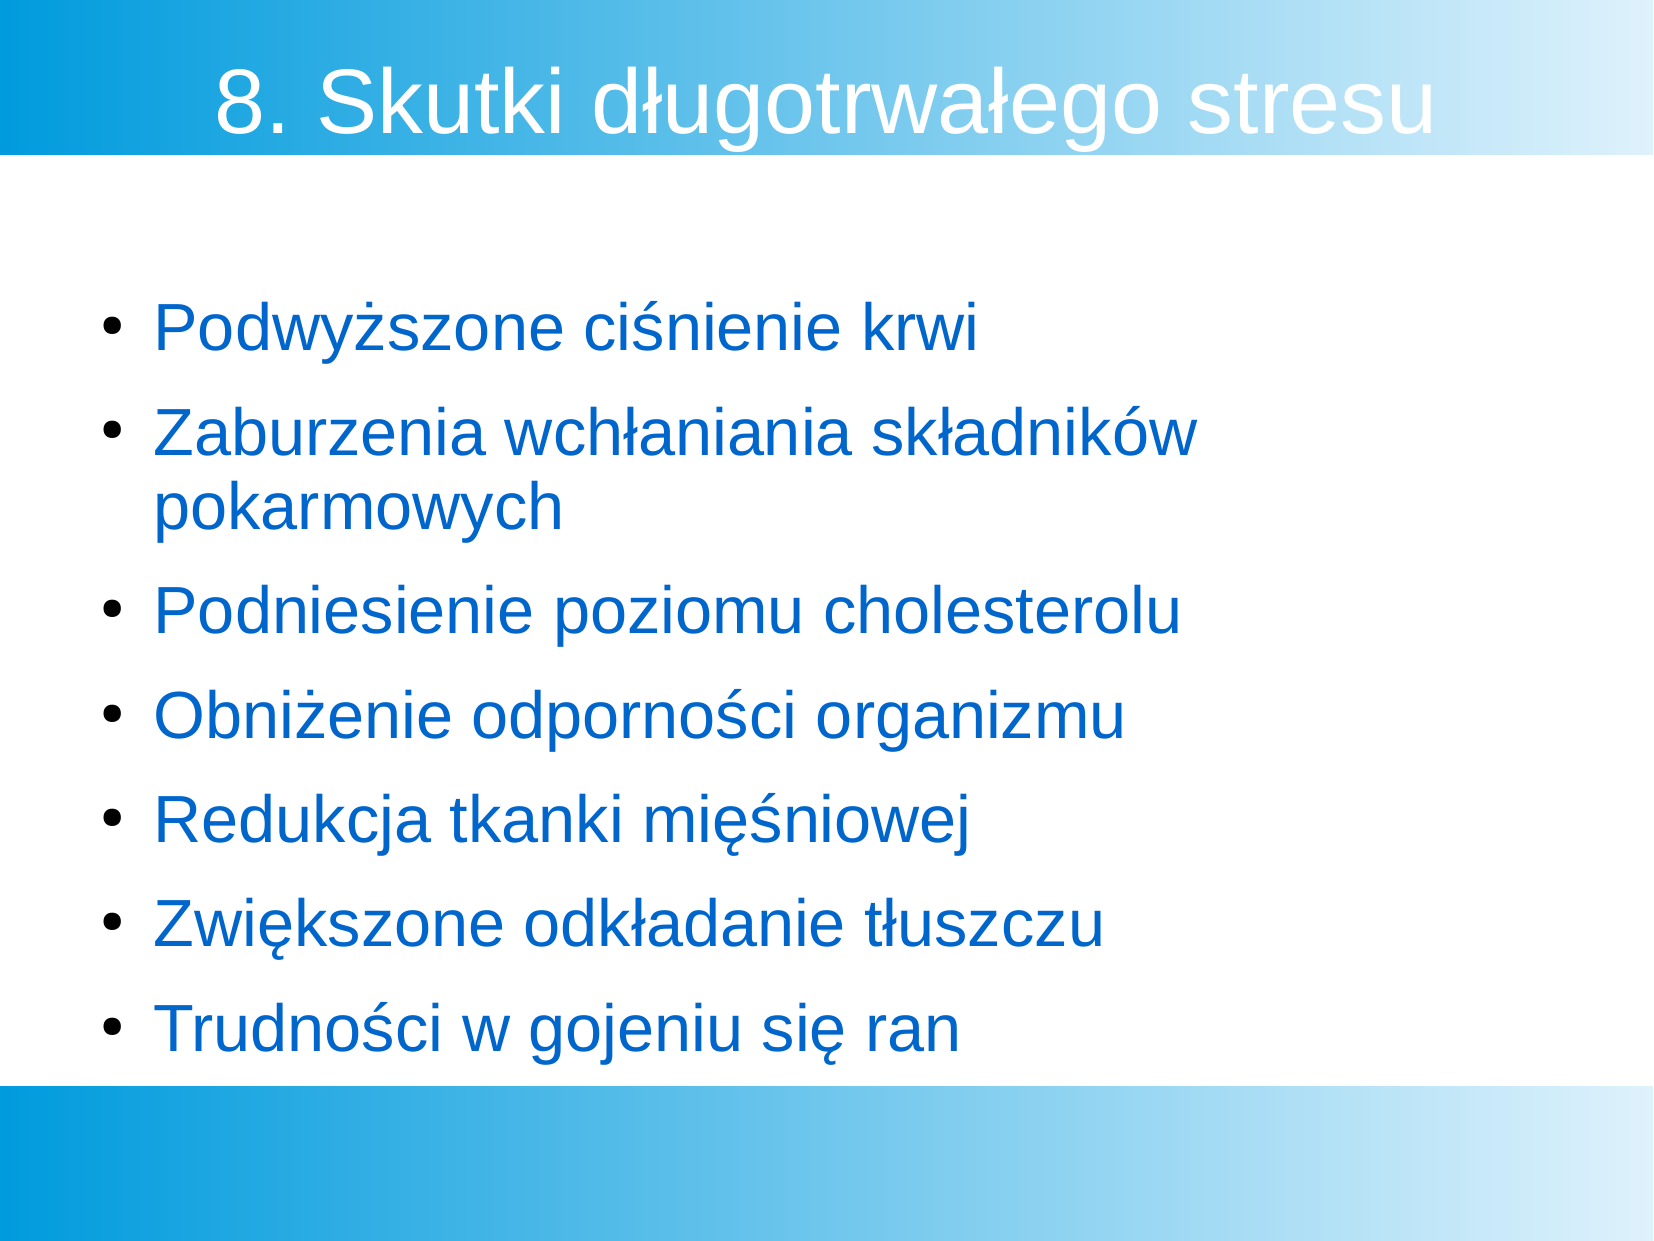

# 8. Skutki długotrwałego stresu
Podwyższone ciśnienie krwi
Zaburzenia wchłaniania składników pokarmowych
Podniesienie poziomu cholesterolu
Obniżenie odporności organizmu
Redukcja tkanki mięśniowej
Zwiększone odkładanie tłuszczu
Trudności w gojeniu się ran